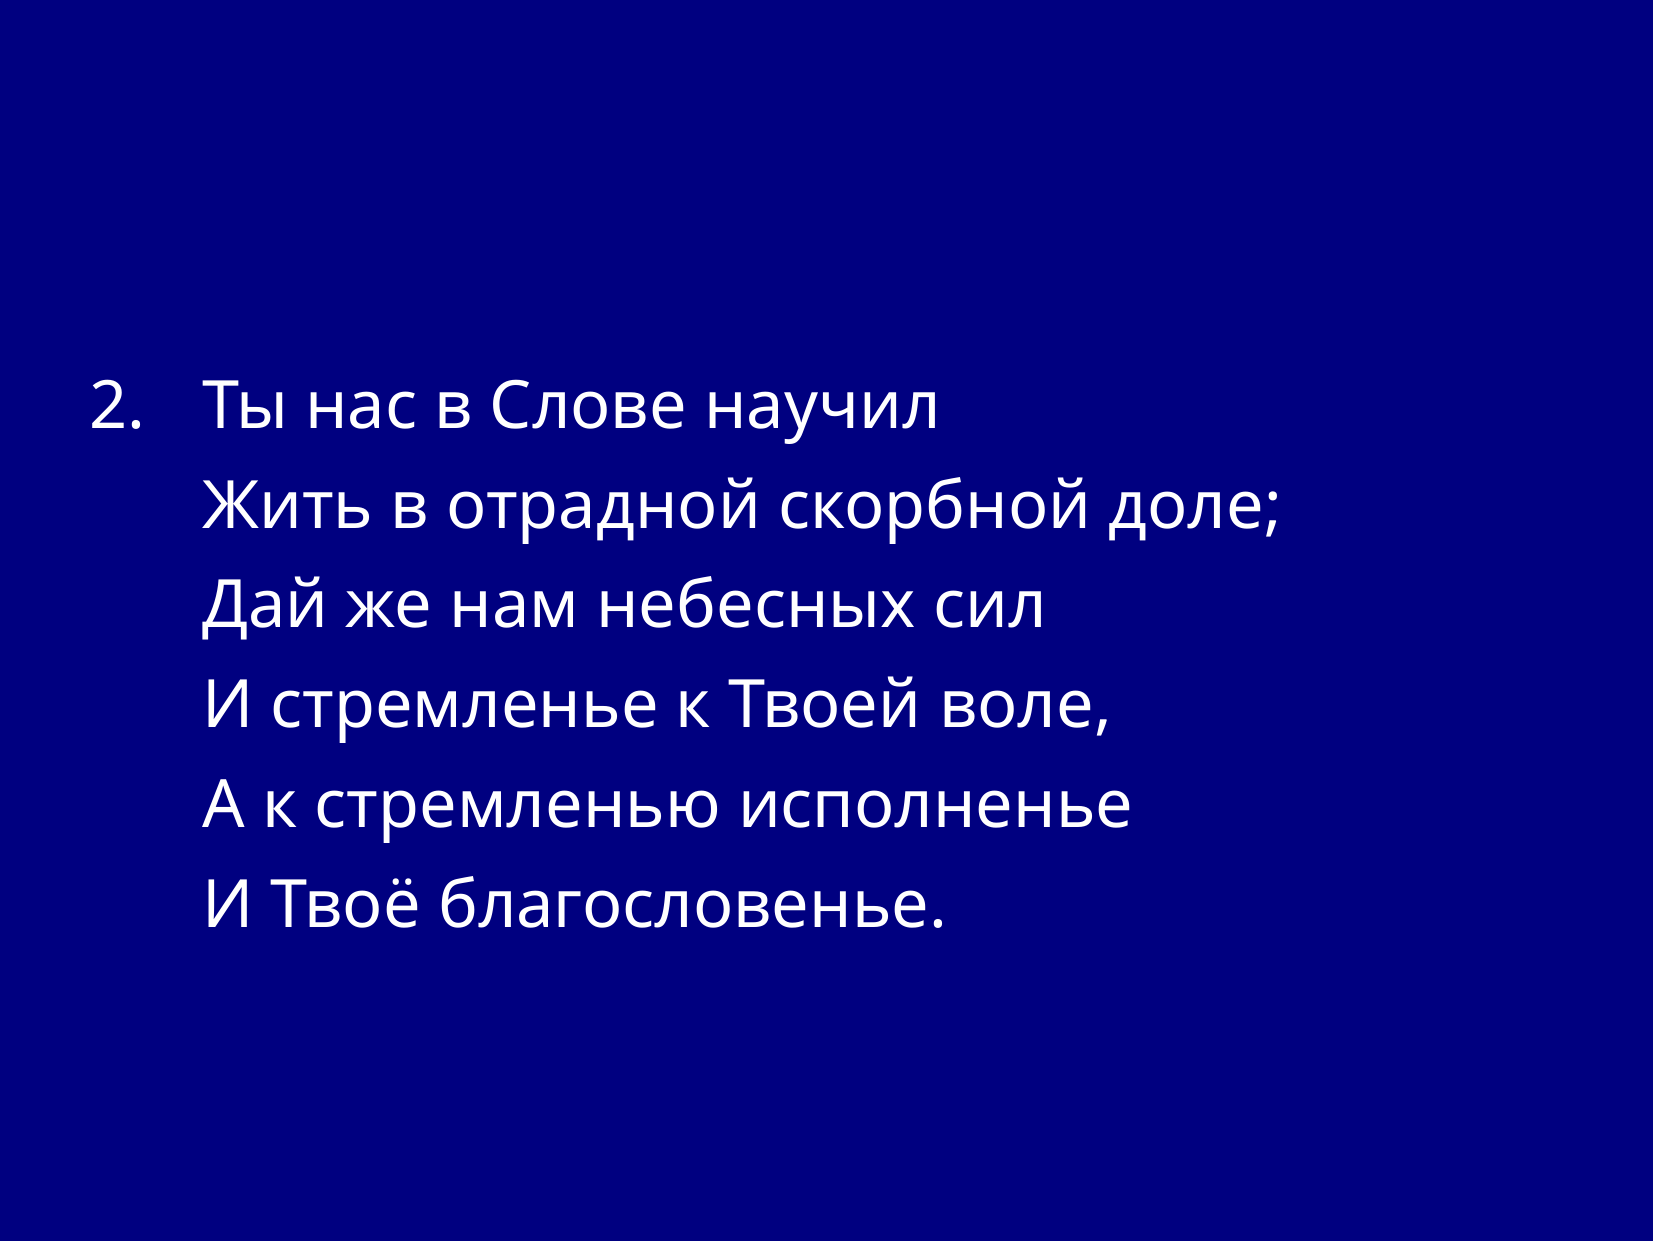

2.	Ты нас в Слове научил
	Жить в отрадной скорбной доле;
	Дай же нам небесных сил
	И стремленье к Твоей воле,
	А к стремленью исполненье
	И Твоё благословенье.